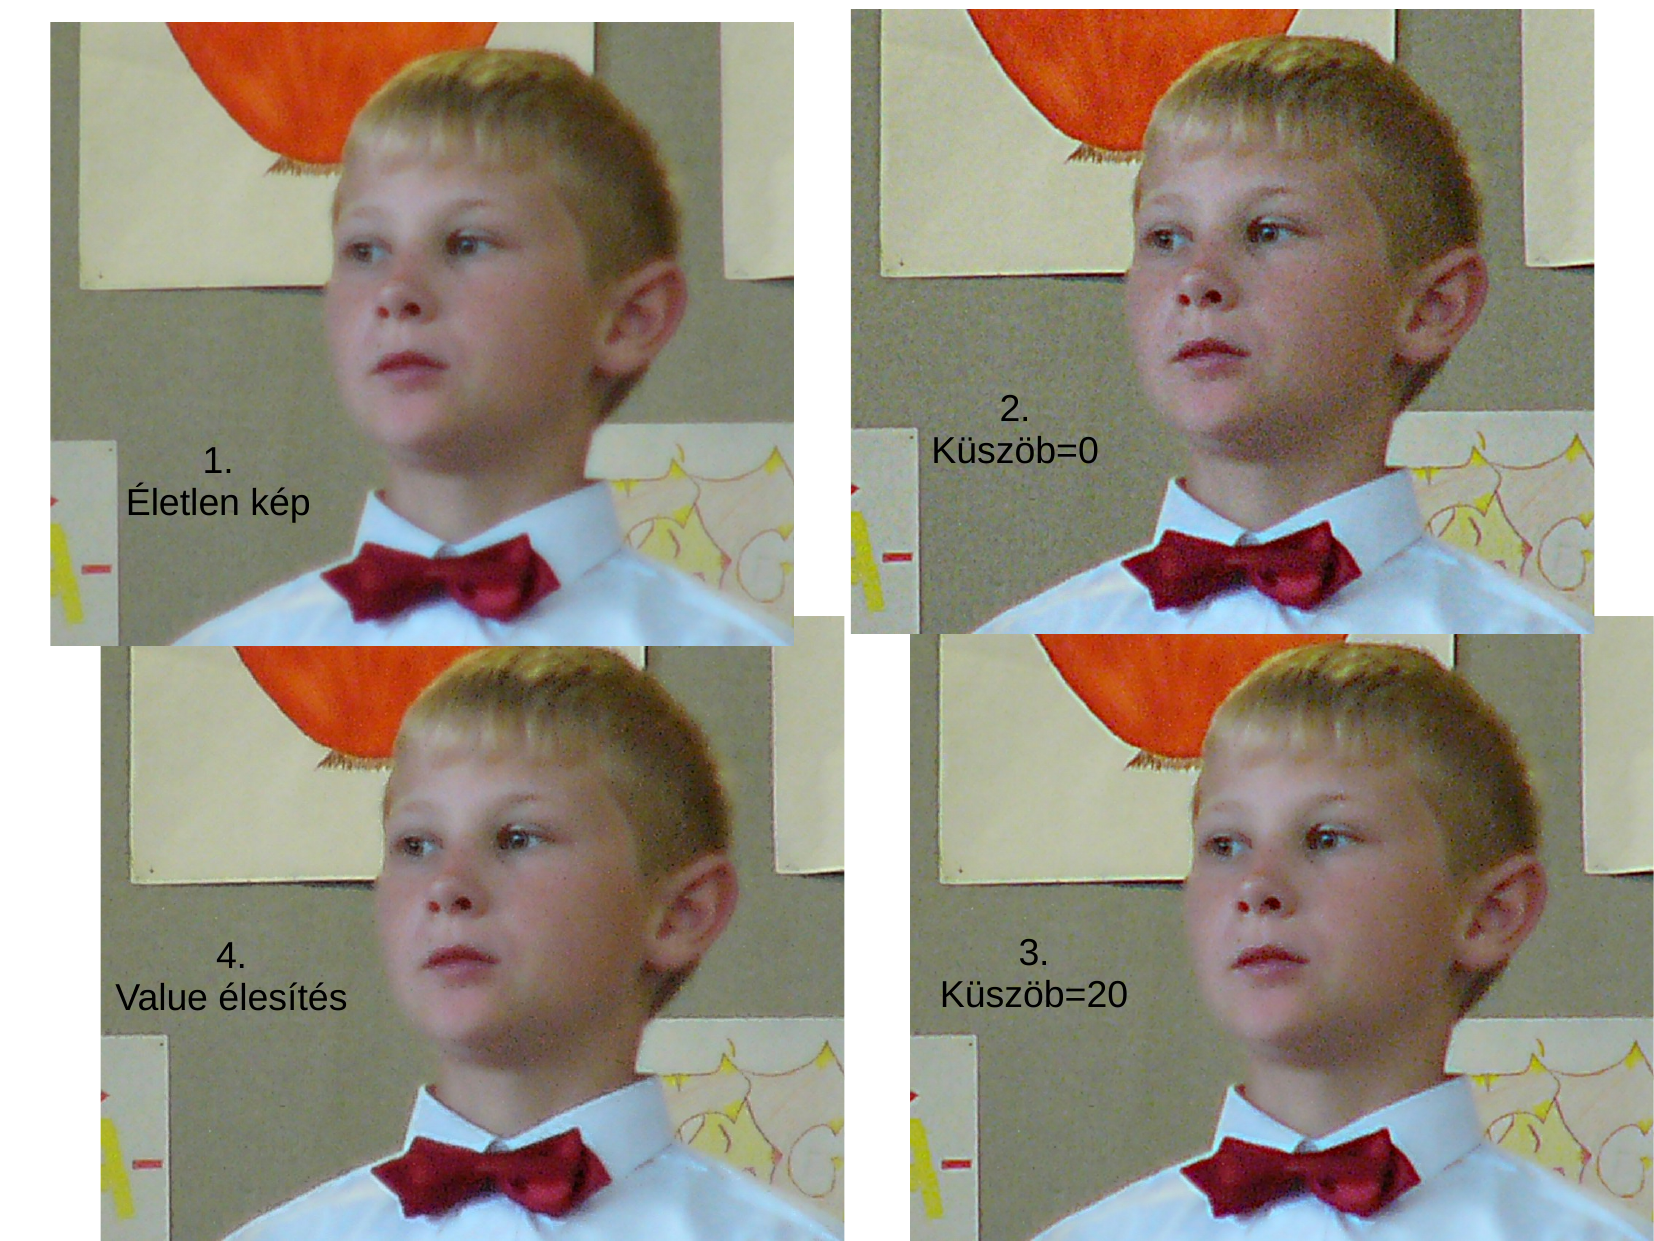

2.
Küszöb=0
1.
Életlen kép
3.
Küszöb=20
4.
Value élesítés